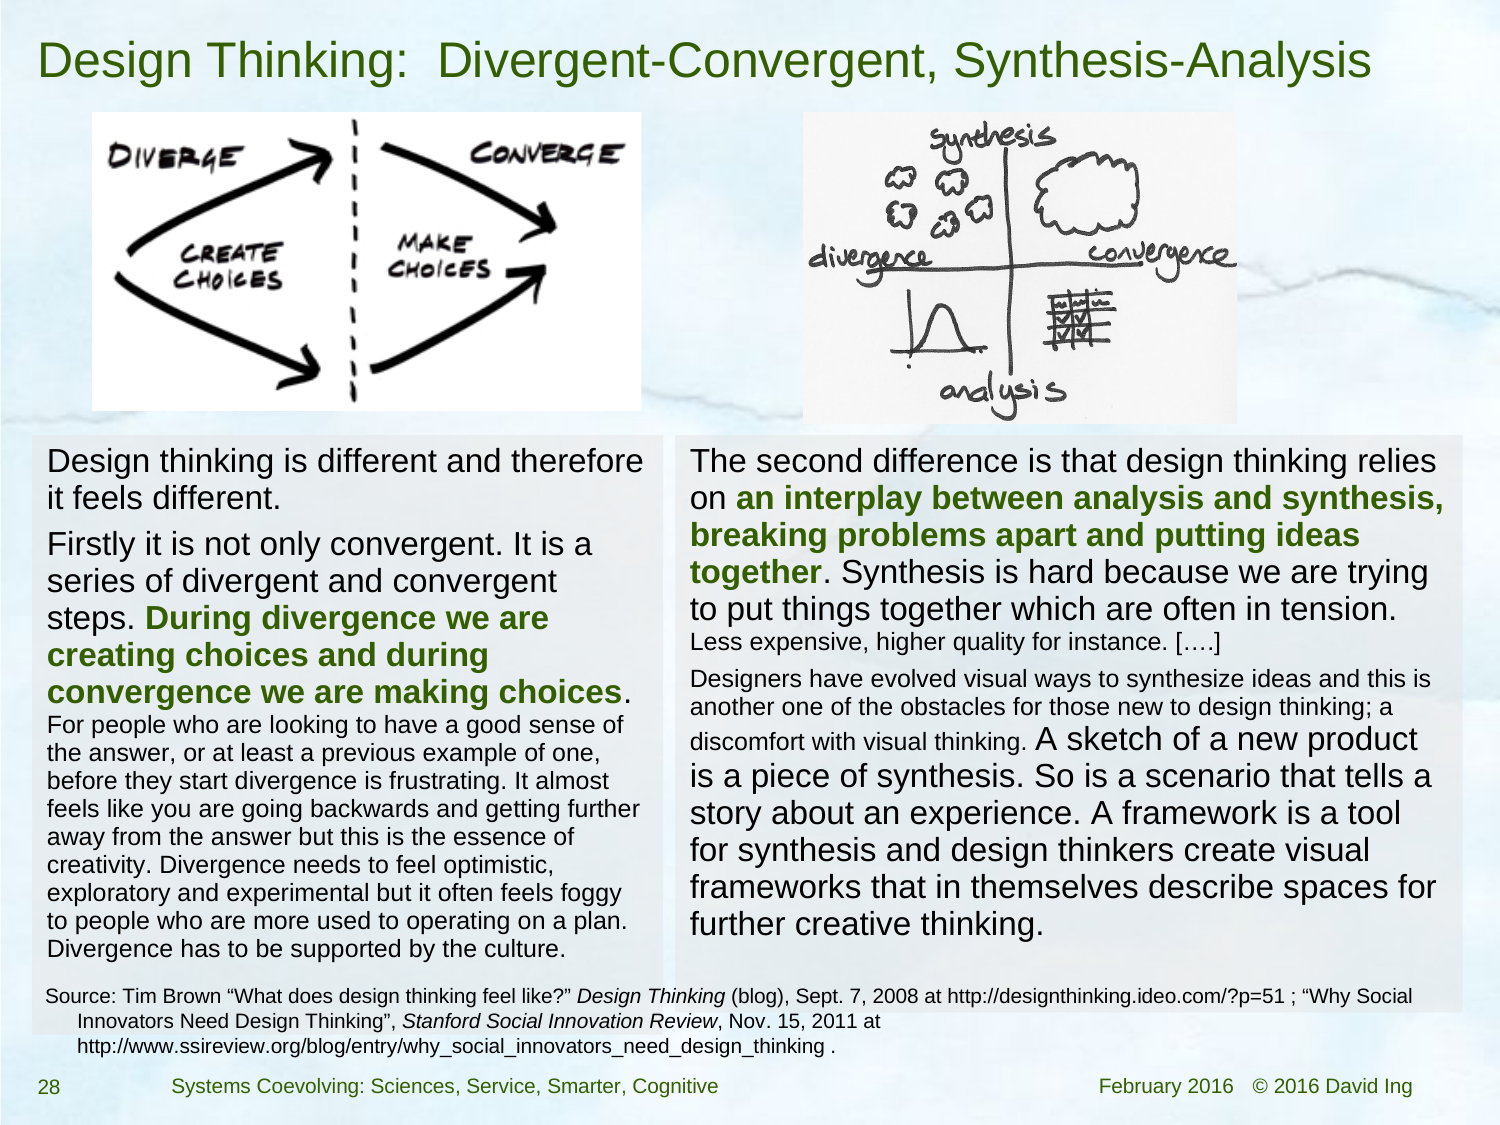

# Design Thinking: Divergent-Convergent, Synthesis-Analysis
Design thinking is different and therefore it feels different.
Firstly it is not only convergent. It is a series of divergent and convergent steps. During divergence we are creating choices and during convergence we are making choices. For people who are looking to have a good sense of the answer, or at least a previous example of one, before they start divergence is frustrating. It almost feels like you are going backwards and getting further away from the answer but this is the essence of creativity. Divergence needs to feel optimistic, exploratory and experimental but it often feels foggy to people who are more used to operating on a plan. Divergence has to be supported by the culture.
The second difference is that design thinking relies on an interplay between analysis and synthesis, breaking problems apart and putting ideas together. Synthesis is hard because we are trying to put things together which are often in tension. Less expensive, higher quality for instance. [….]
Designers have evolved visual ways to synthesize ideas and this is another one of the obstacles for those new to design thinking; a discomfort with visual thinking. A sketch of a new product is a piece of synthesis. So is a scenario that tells a story about an experience. A framework is a tool for synthesis and design thinkers create visual frameworks that in themselves describe spaces for further creative thinking.
Source: Tim Brown “What does design thinking feel like?” Design Thinking (blog), Sept. 7, 2008 at http://designthinking.ideo.com/?p=51 ; “Why Social Innovators Need Design Thinking”, Stanford Social Innovation Review, Nov. 15, 2011 at http://www.ssireview.org/blog/entry/why_social_innovators_need_design_thinking .
-
Systems Coevolving: Sciences, Service, Smarter, Cognitive
February 2016
28